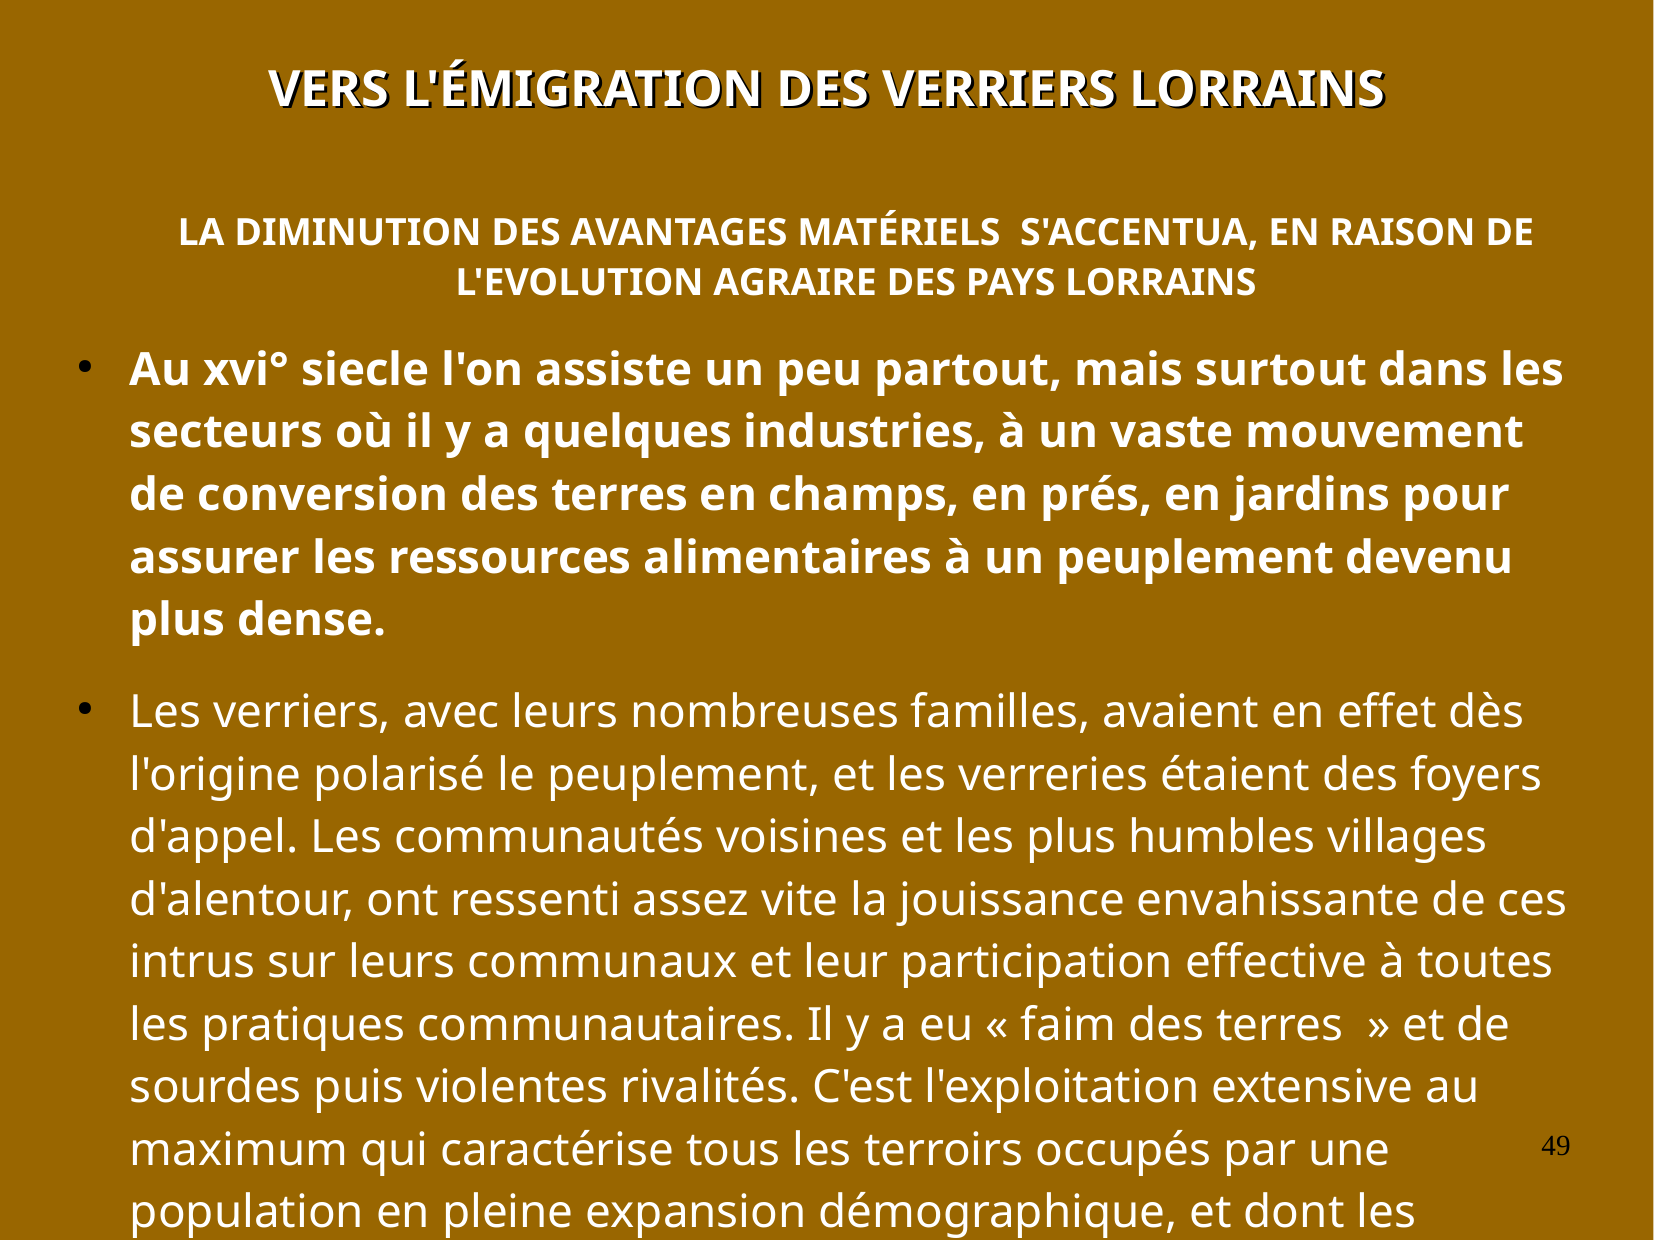

# VERS L'ÉMIGRATION DES VERRIERS LORRAINS
LA DIMINUTION DES AVANTAGES MATÉRIELS S'ACCENTUA, EN RAISON DE L'EVOLUTION AGRAIRE DES PAYS LORRAINS
Au xvi° siecle l'on assiste un peu partout, mais surtout dans les secteurs où il y a quelques industries, à un vaste mouvement de conversion des terres en champs, en prés, en jardins pour assurer les ressources alimentaires à un peuplement devenu plus dense.
Les verriers, avec leurs nombreuses familles, avaient en effet dès l'origine polarisé le peuplement, et les verreries étaient des foyers d'appel. Les communautés voisines et les plus humbles villages d'alentour, ont ressenti assez vite la jouissance envahissante de ces intrus sur leurs communaux et leur participation effective à toutes les pratiques communautaires. Il y a eu « faim des terres  » et de sourdes puis violentes rivalités. C'est l'exploitation extensive au maximum qui caractérise tous les terroirs occupés par une population en pleine expansion démographique, et dont les besoins sont par là même accrus.
49